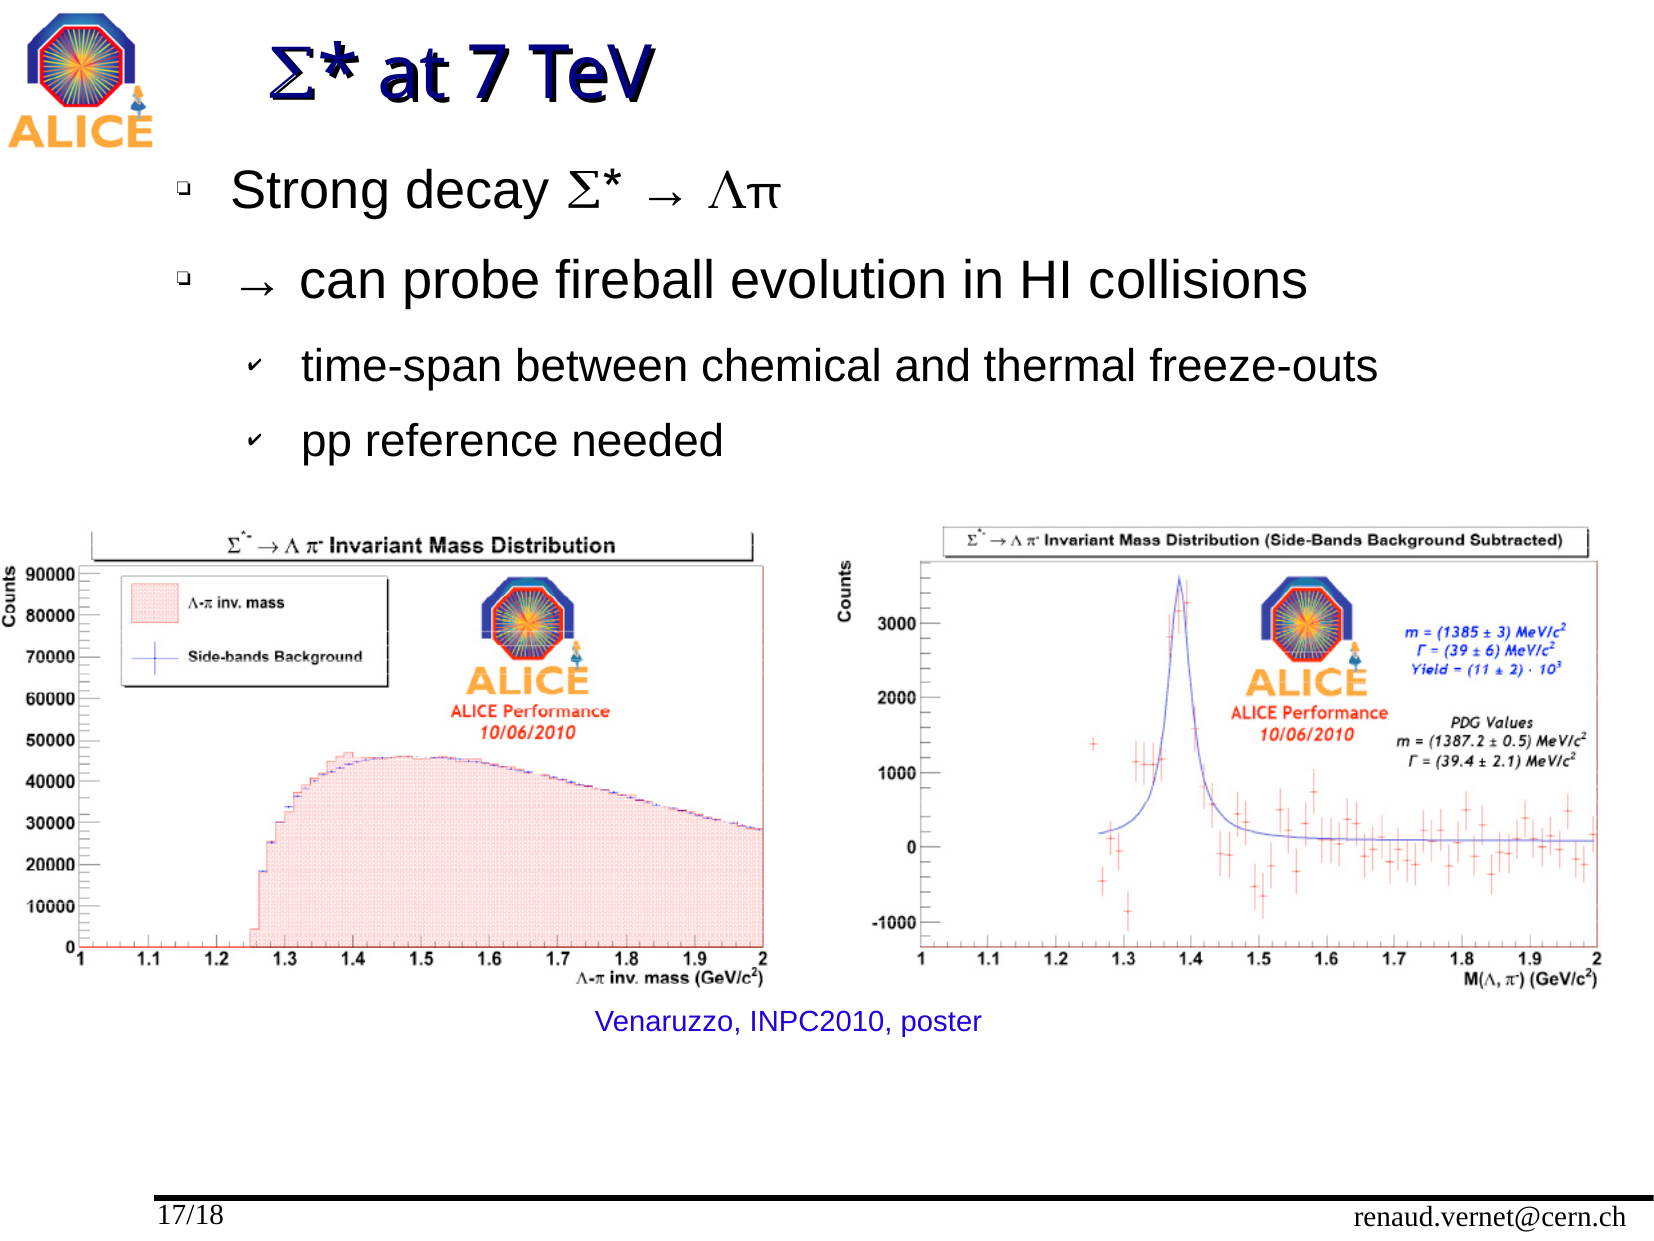

# * at 7 TeV
Strong decay * → 
→ can probe fireball evolution in HI collisions
time-span between chemical and thermal freeze-outs
pp reference needed
Venaruzzo, INPC2010, poster